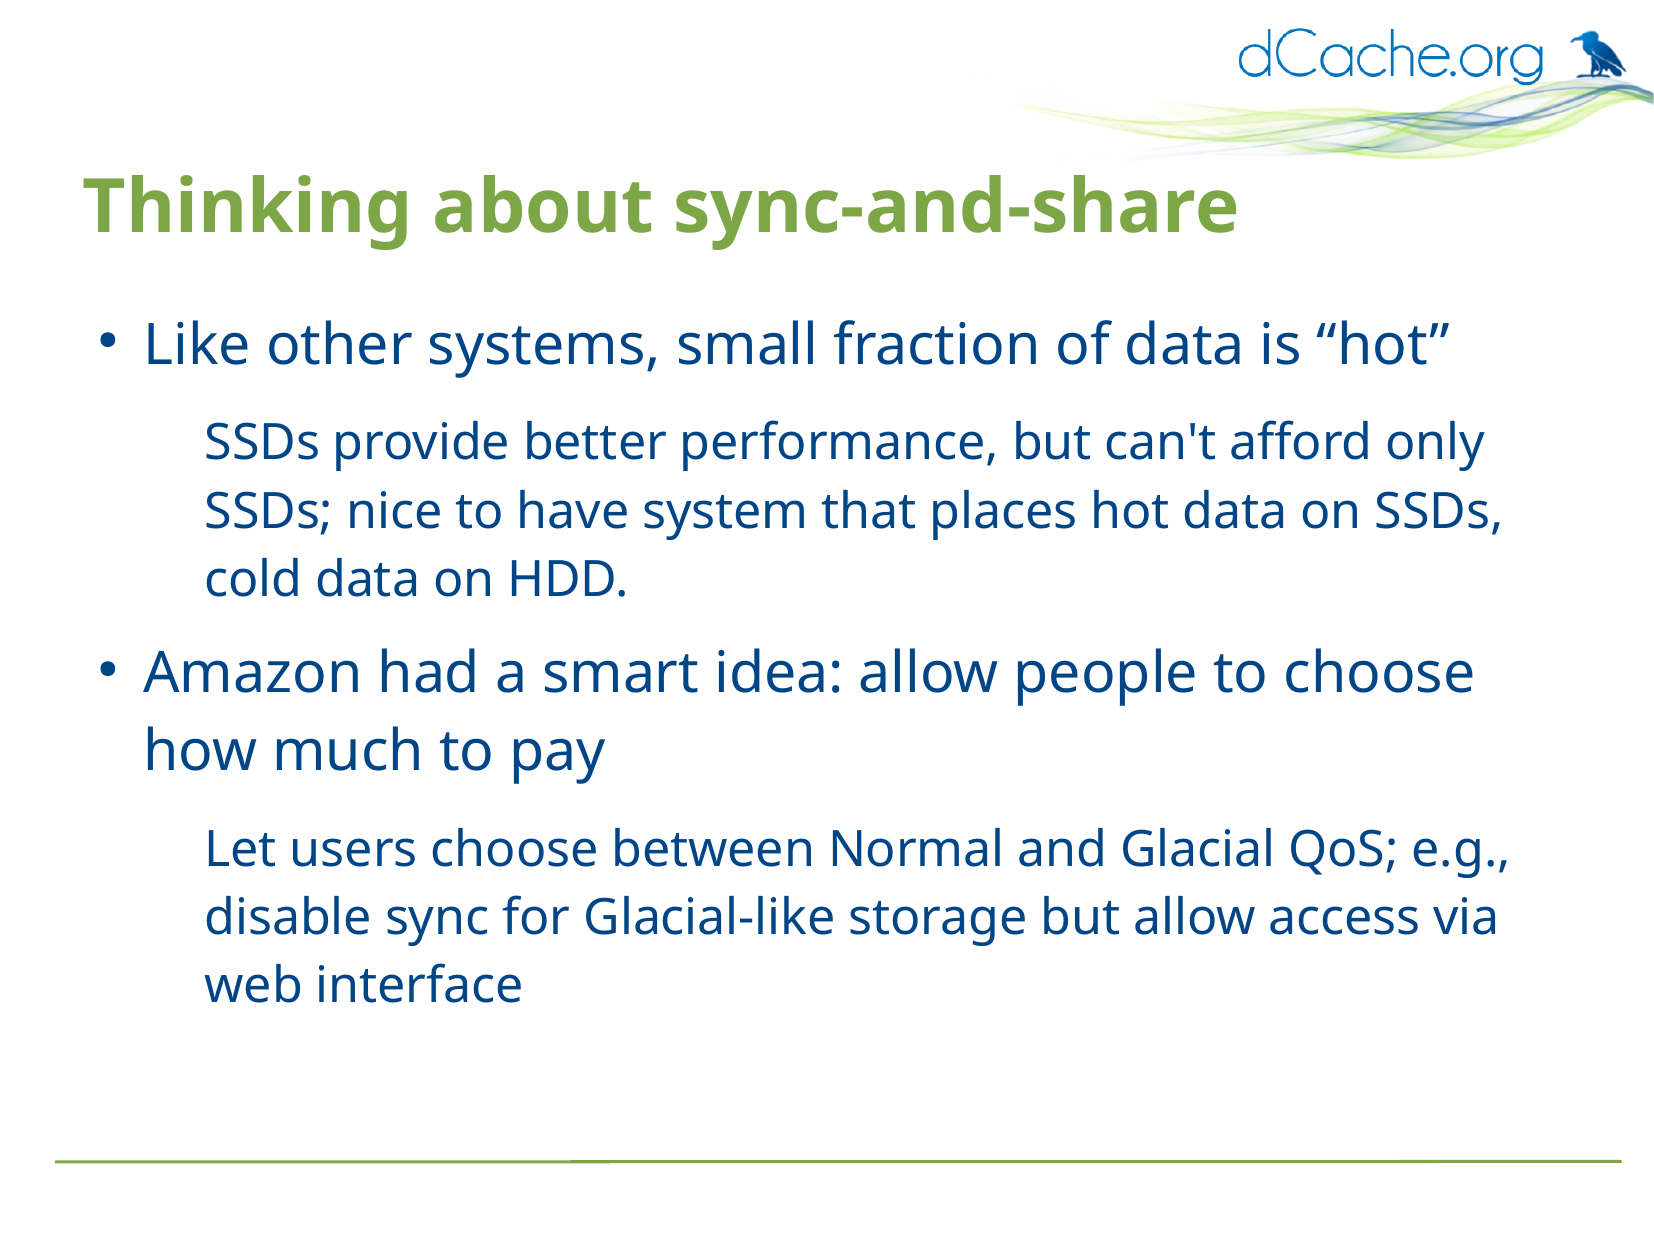

# Thinking about sync-and-share
Like other systems, small fraction of data is “hot”
SSDs provide better performance, but can't afford only SSDs; nice to have system that places hot data on SSDs, cold data on HDD.
Amazon had a smart idea: allow people to choose how much to pay
Let users choose between Normal and Glacial QoS; e.g., disable sync for Glacial-like storage but allow access via web interface